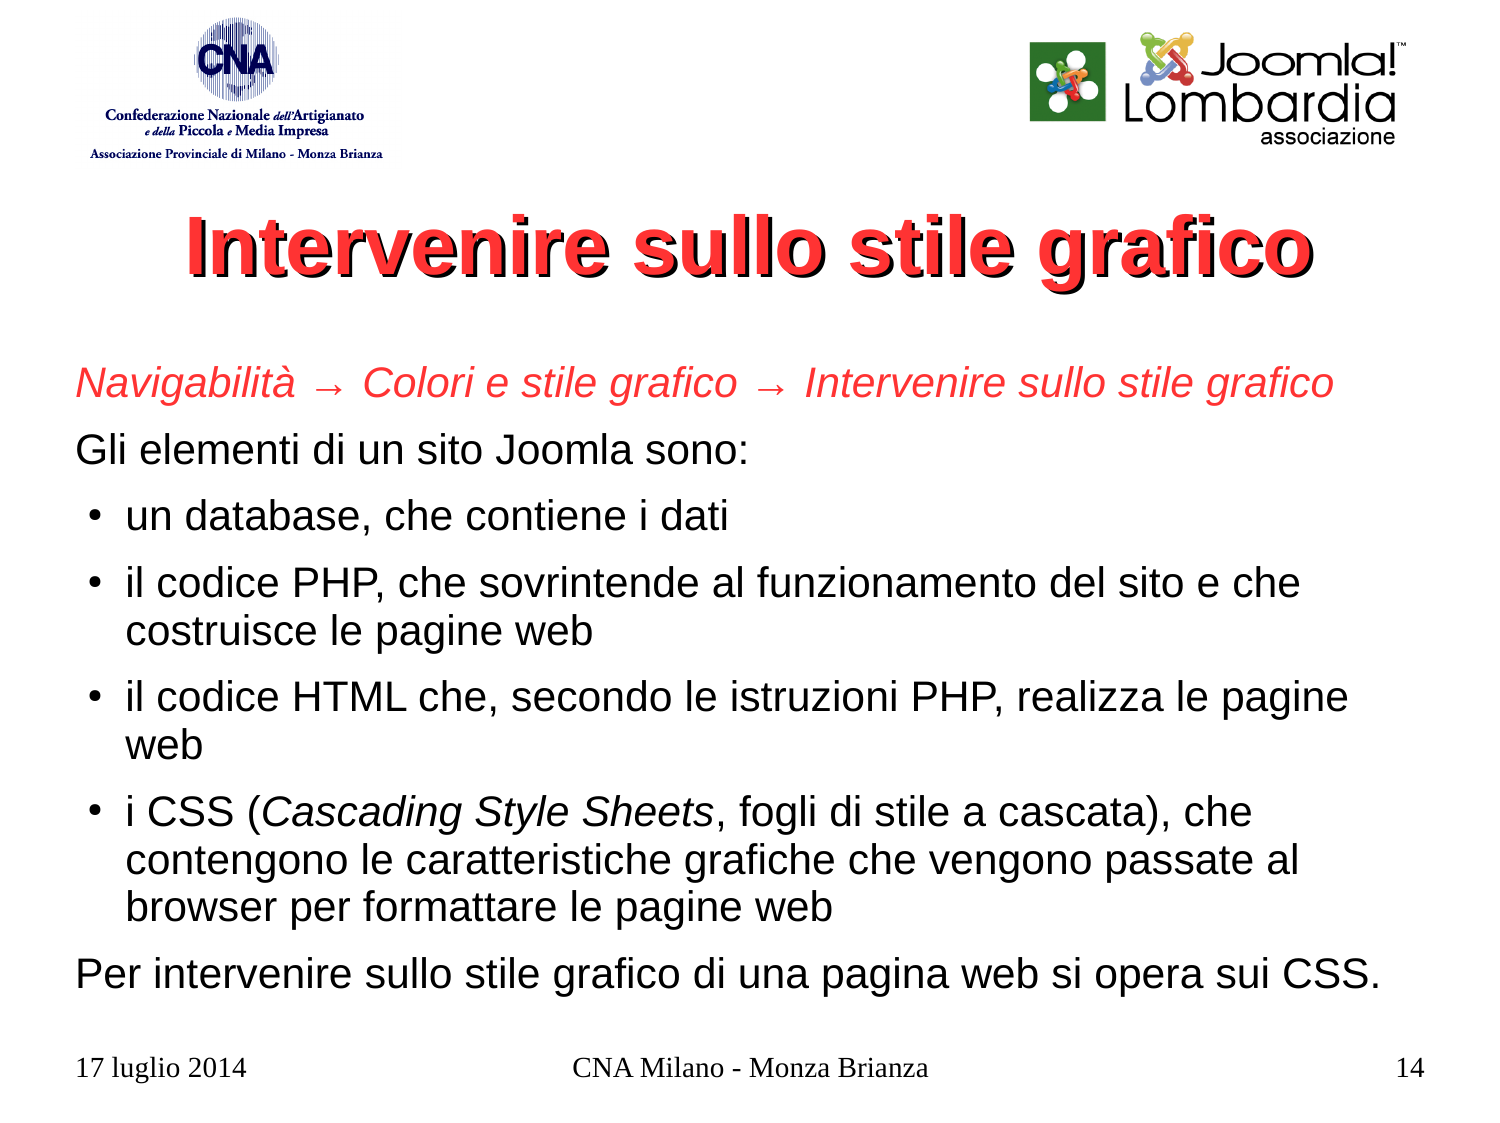

# Intervenire sullo stile grafico
Navigabilità → Colori e stile grafico → Intervenire sullo stile grafico
Gli elementi di un sito Joomla sono:
un database, che contiene i dati
il codice PHP, che sovrintende al funzionamento del sito e che costruisce le pagine web
il codice HTML che, secondo le istruzioni PHP, realizza le pagine web
i CSS (Cascading Style Sheets, fogli di stile a cascata), che contengono le caratteristiche grafiche che vengono passate al browser per formattare le pagine web
Per intervenire sullo stile grafico di una pagina web si opera sui CSS.
17 luglio 2014
CNA Milano - Monza Brianza
14